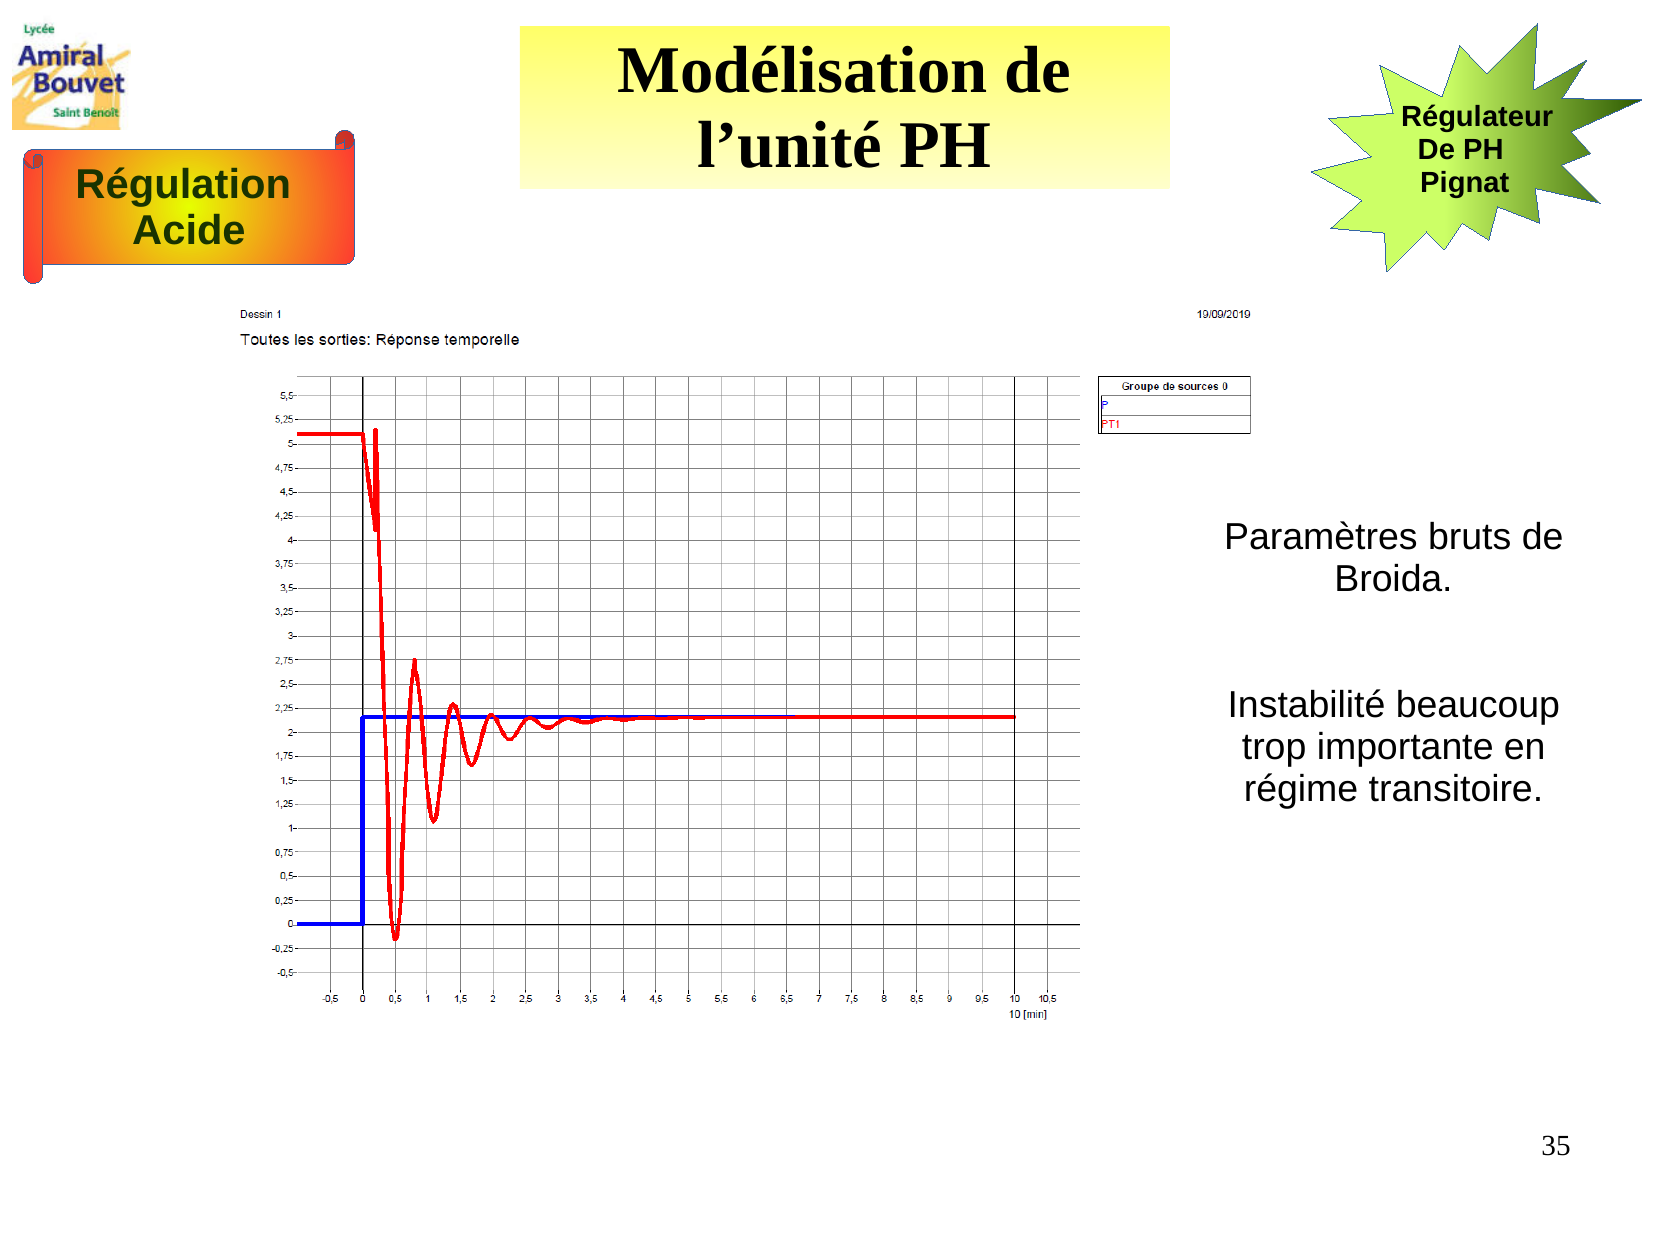

Régulateur
De PH
 Pignat
Modélisation de l’unité PH
Régulation
Acide
Paramètres bruts de Broida.
Instabilité beaucoup trop importante en régime transitoire.
35